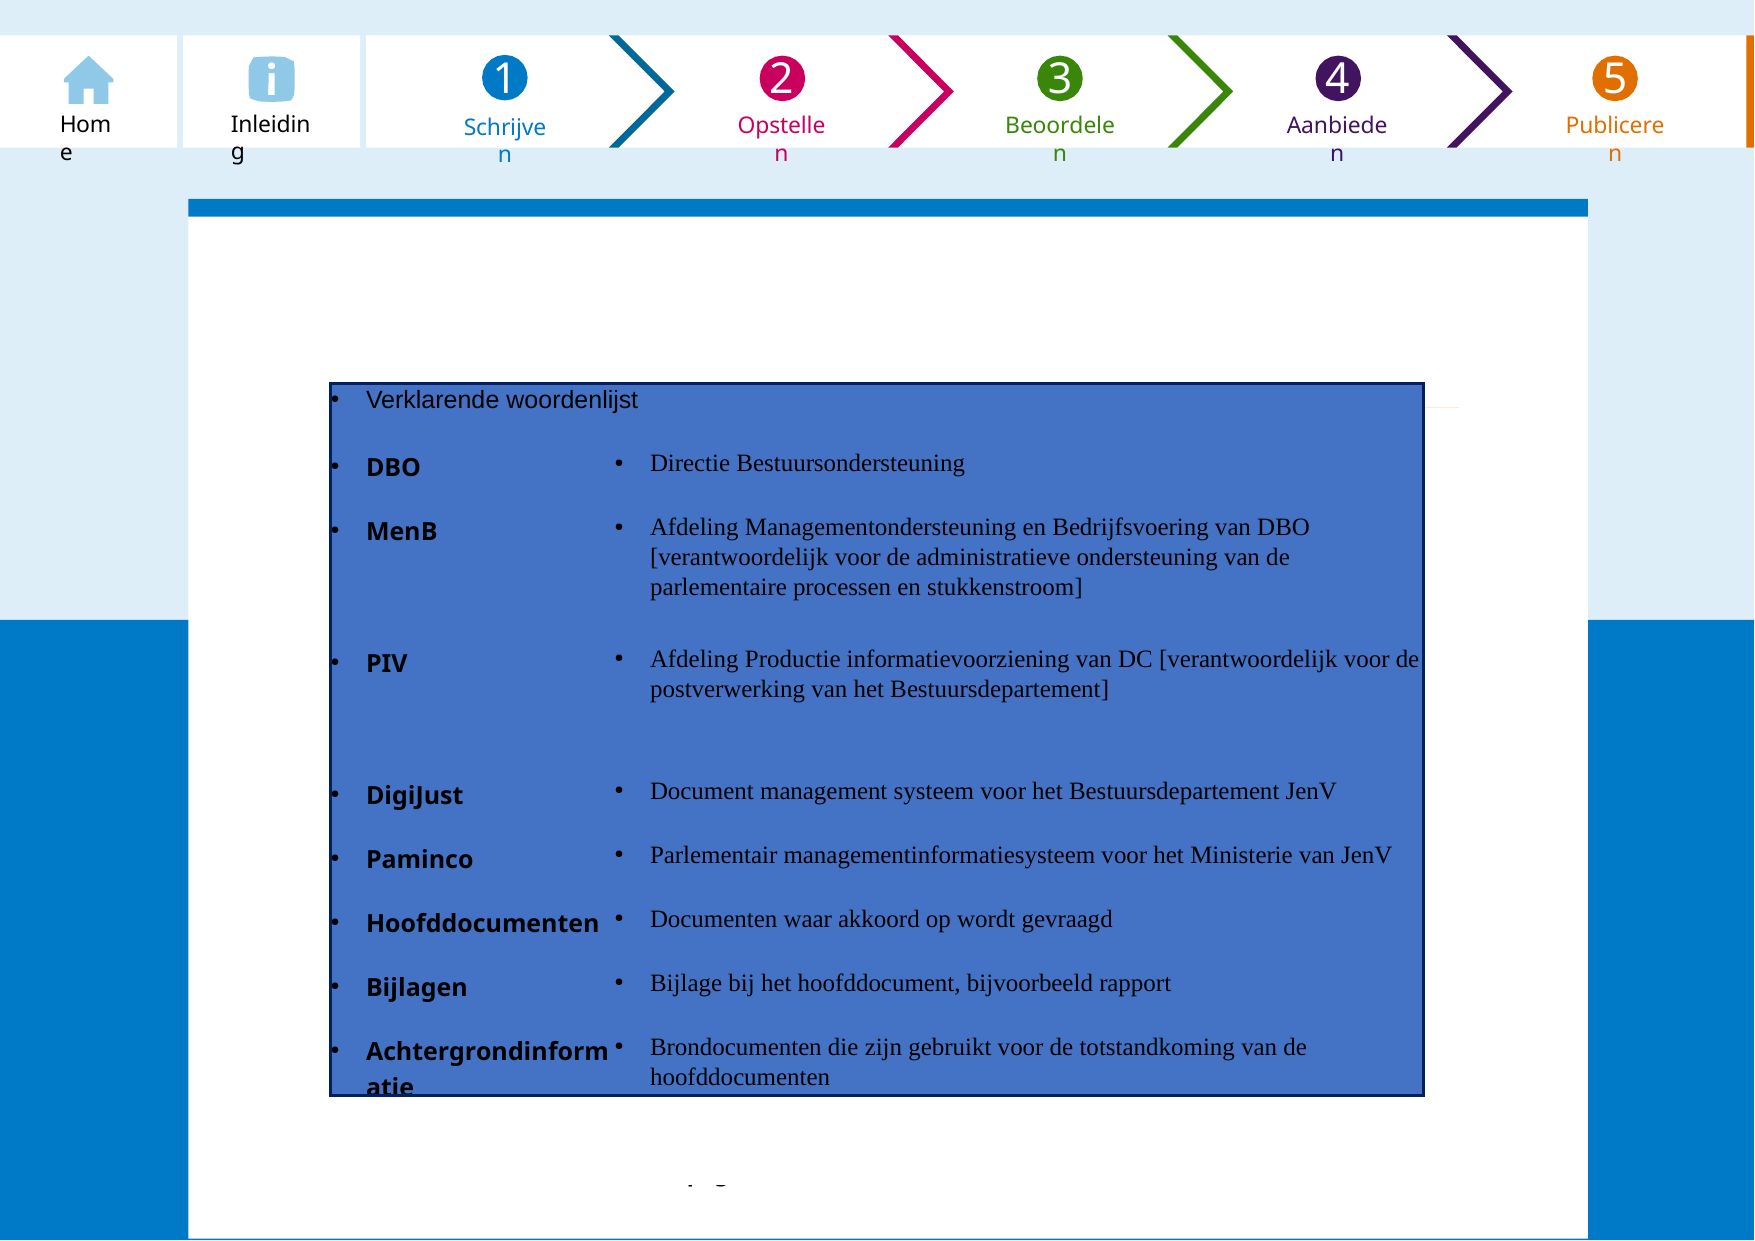

1
Schrijven
2
Opstellen
3
Beoordelen
5
Publiceren
4
Aanbieden
Inleiding
Home
5
| Verklarende woordenlijst | |
| --- | --- |
| DBO | Directie Bestuursondersteuning |
| MenB | Afdeling Managementondersteuning en Bedrijfsvoering van DBO [verantwoordelijk voor de administratieve ondersteuning van de parlementaire processen en stukkenstroom] |
| PIV | Afdeling Productie informatievoorziening van DC [verantwoordelijk voor de postverwerking van het Bestuursdepartement] |
| DigiJust | Document management systeem voor het Bestuursdepartement JenV |
| Paminco | Parlementair managementinformatiesysteem voor het Ministerie van JenV |
| Hoofddocumenten | Documenten waar akkoord op wordt gevraagd |
| Bijlagen | Bijlage bij het hoofddocument, bijvoorbeeld rapport |
| Achtergrondinformatie | Brondocumenten die zijn gebruikt voor de totstandkoming van de hoofddocumenten |
< Vorige pagina